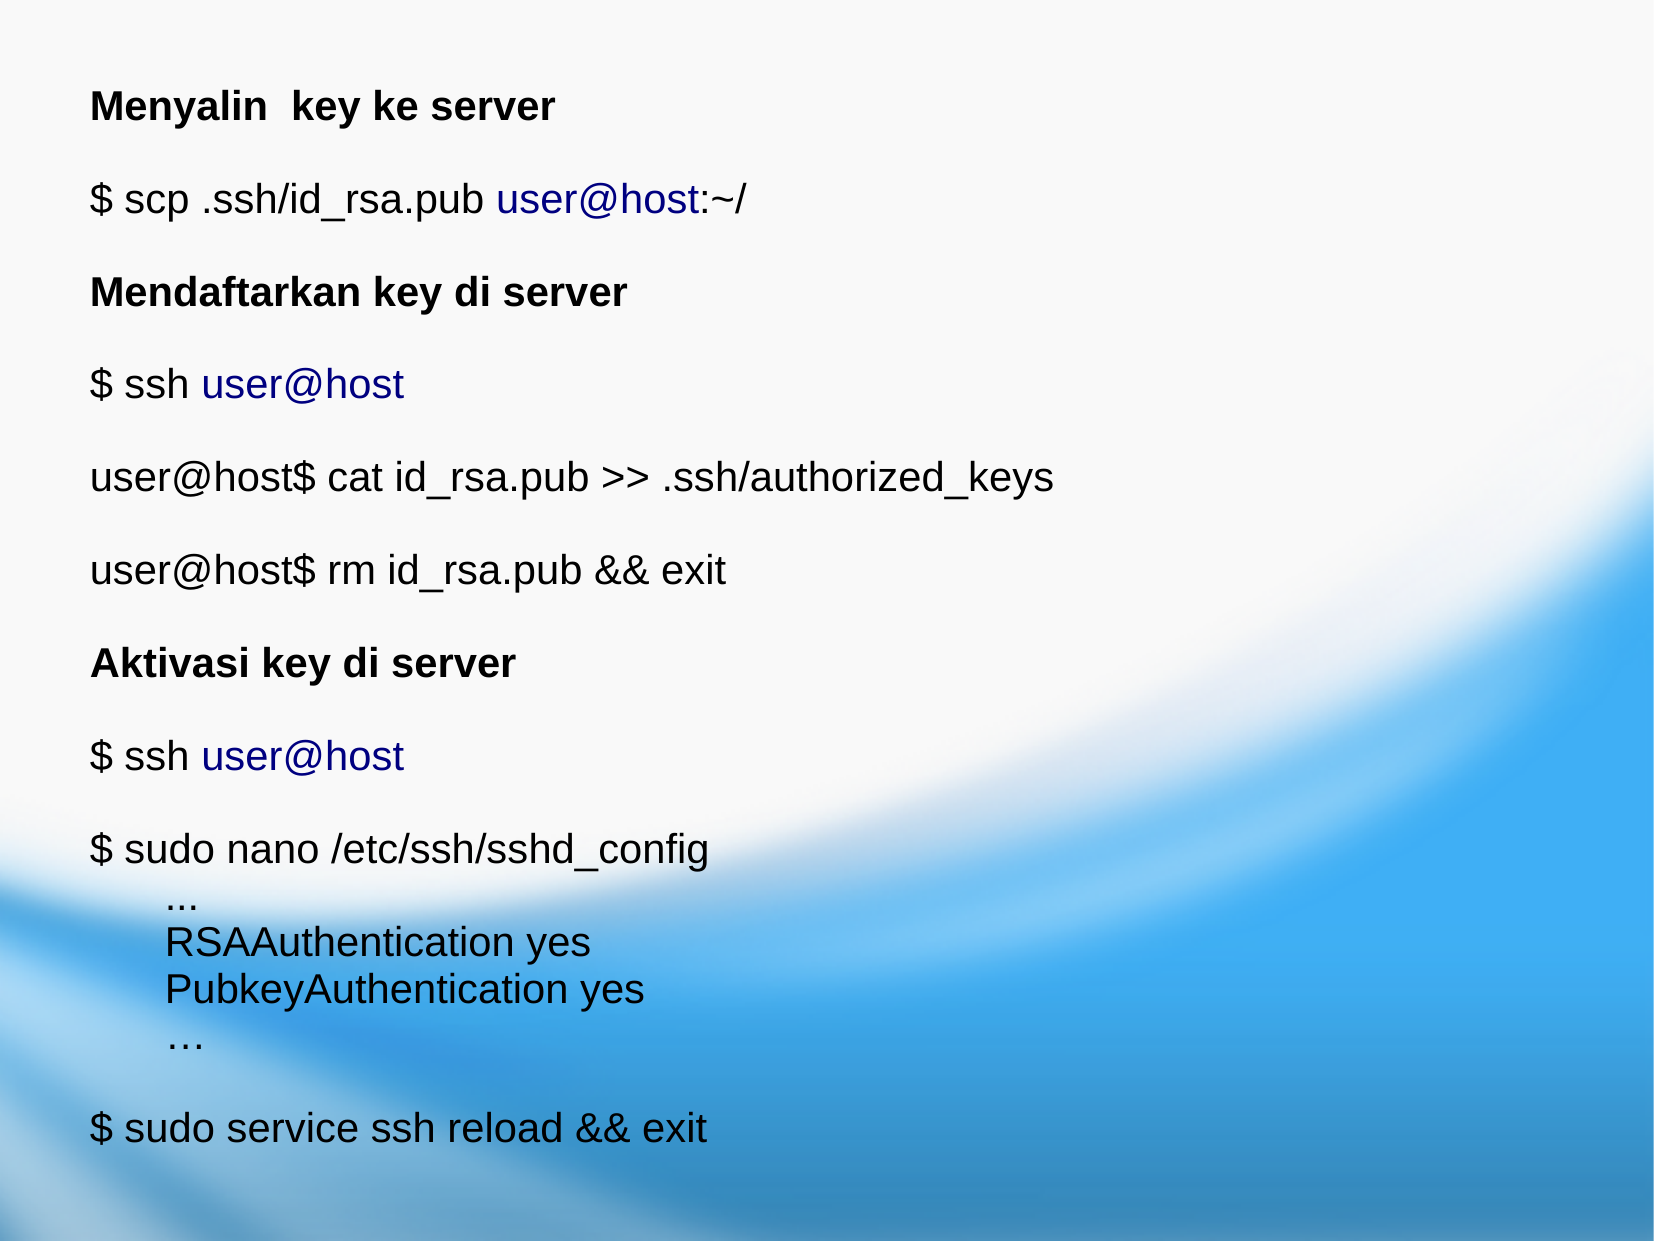

Menyalin key ke server
$ scp .ssh/id_rsa.pub user@host:~/
Mendaftarkan key di server
$ ssh user@host
user@host$ cat id_rsa.pub >> .ssh/authorized_keys
user@host$ rm id_rsa.pub && exit
Aktivasi key di server
$ ssh user@host
$ sudo nano /etc/ssh/sshd_config
	...
	RSAAuthentication yes
	PubkeyAuthentication yes
	…
$ sudo service ssh reload && exit